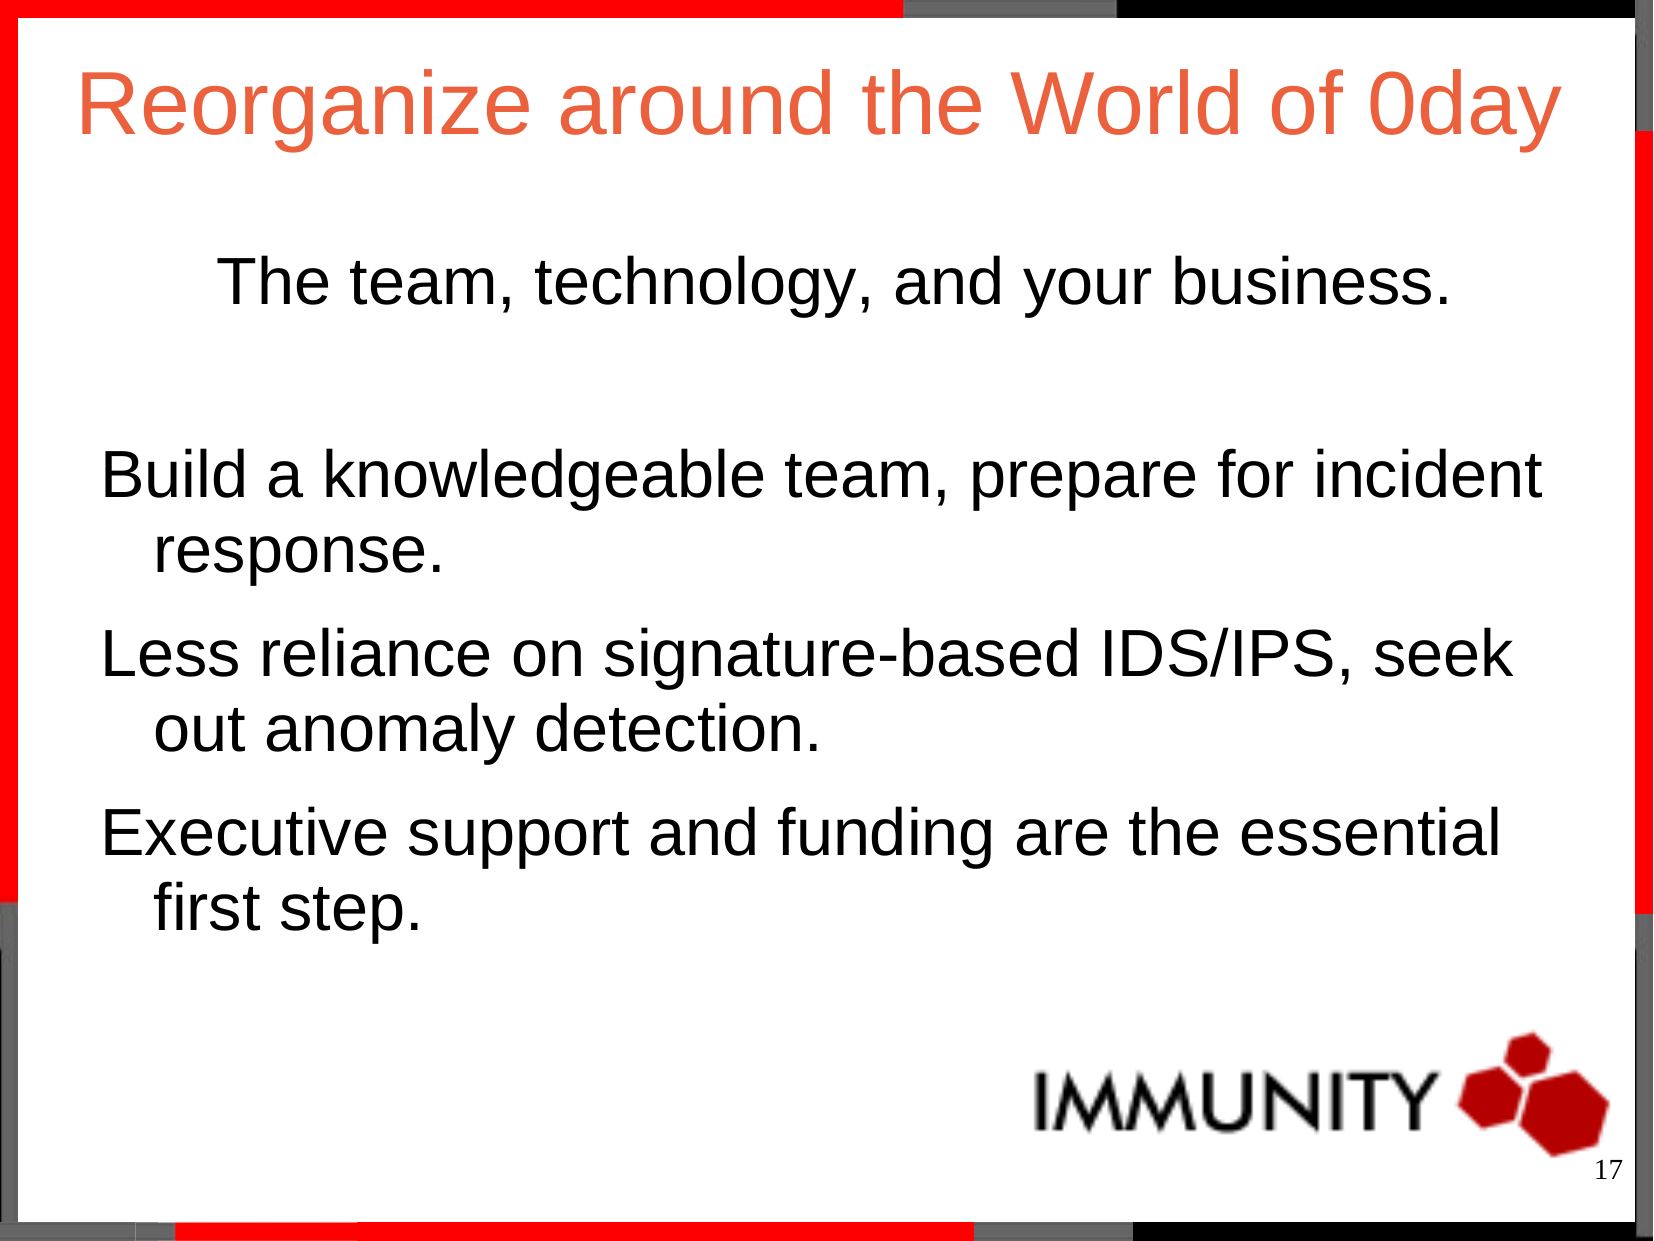

# Reorganize around the World of 0day
The team, technology, and your business.
Build a knowledgeable team, prepare for incident response.
Less reliance on signature-based IDS/IPS, seek out anomaly detection.
Executive support and funding are the essential first step.